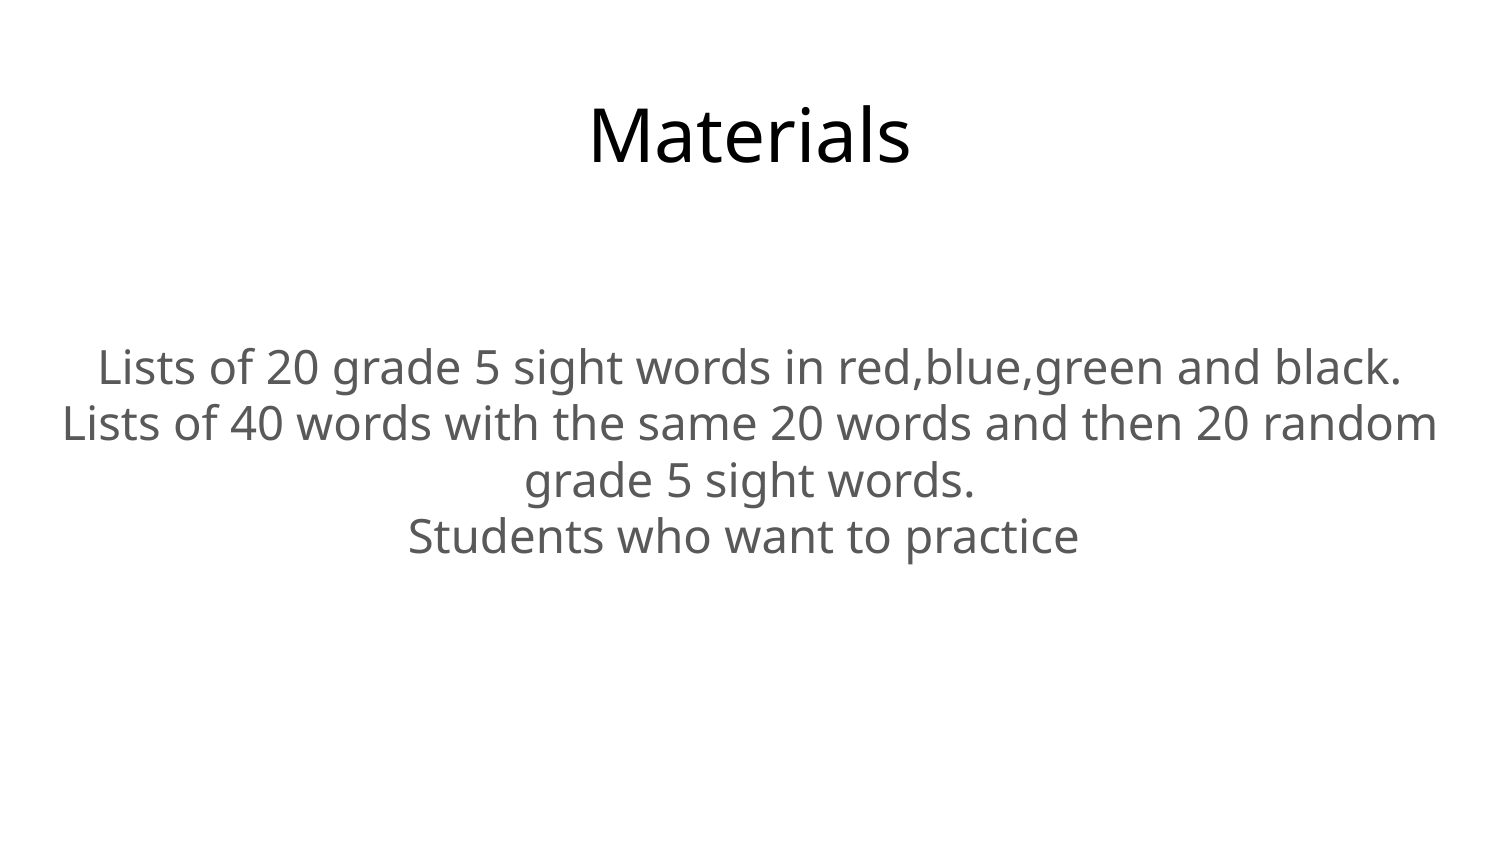

# Materials
Lists of 20 grade 5 sight words in red,blue,green and black.
Lists of 40 words with the same 20 words and then 20 random grade 5 sight words.
Students who want to practice